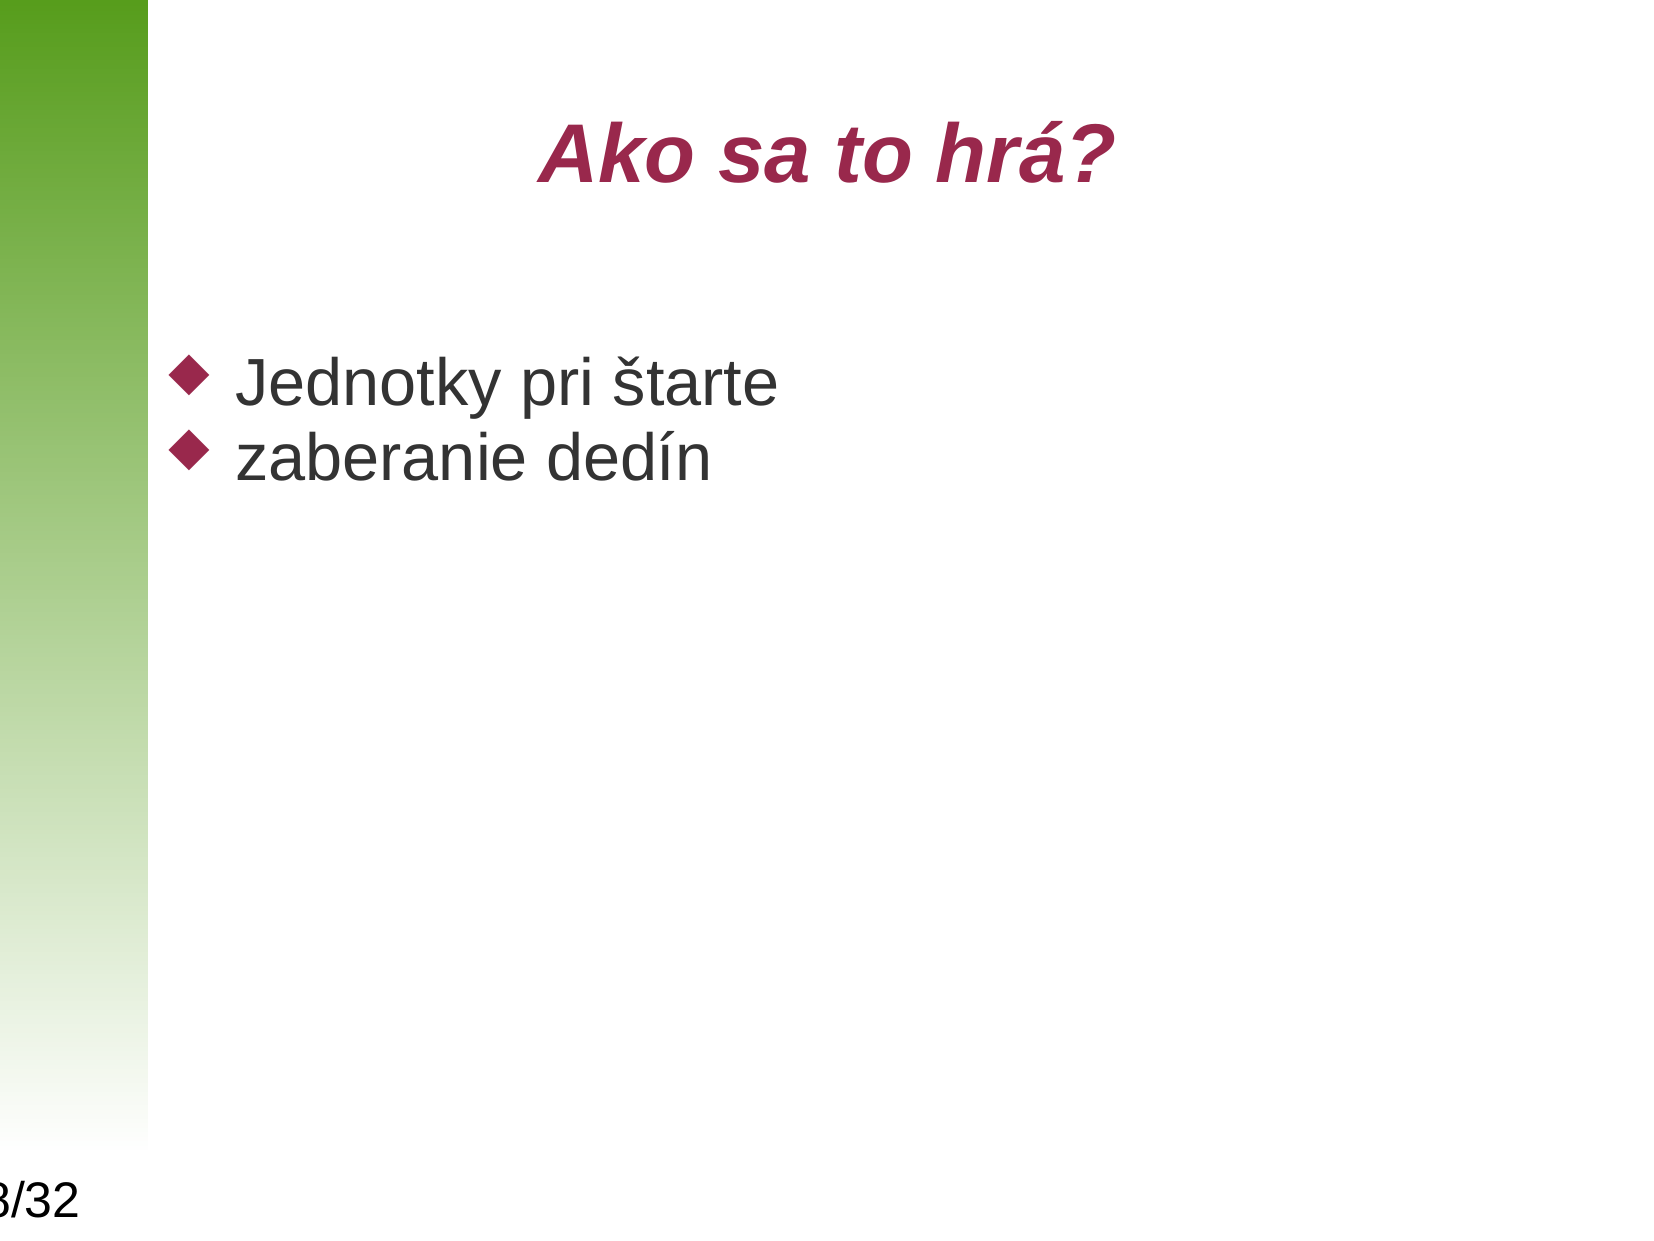

# Ako sa to hrá?
Jednotky pri štarte
zaberanie dedín